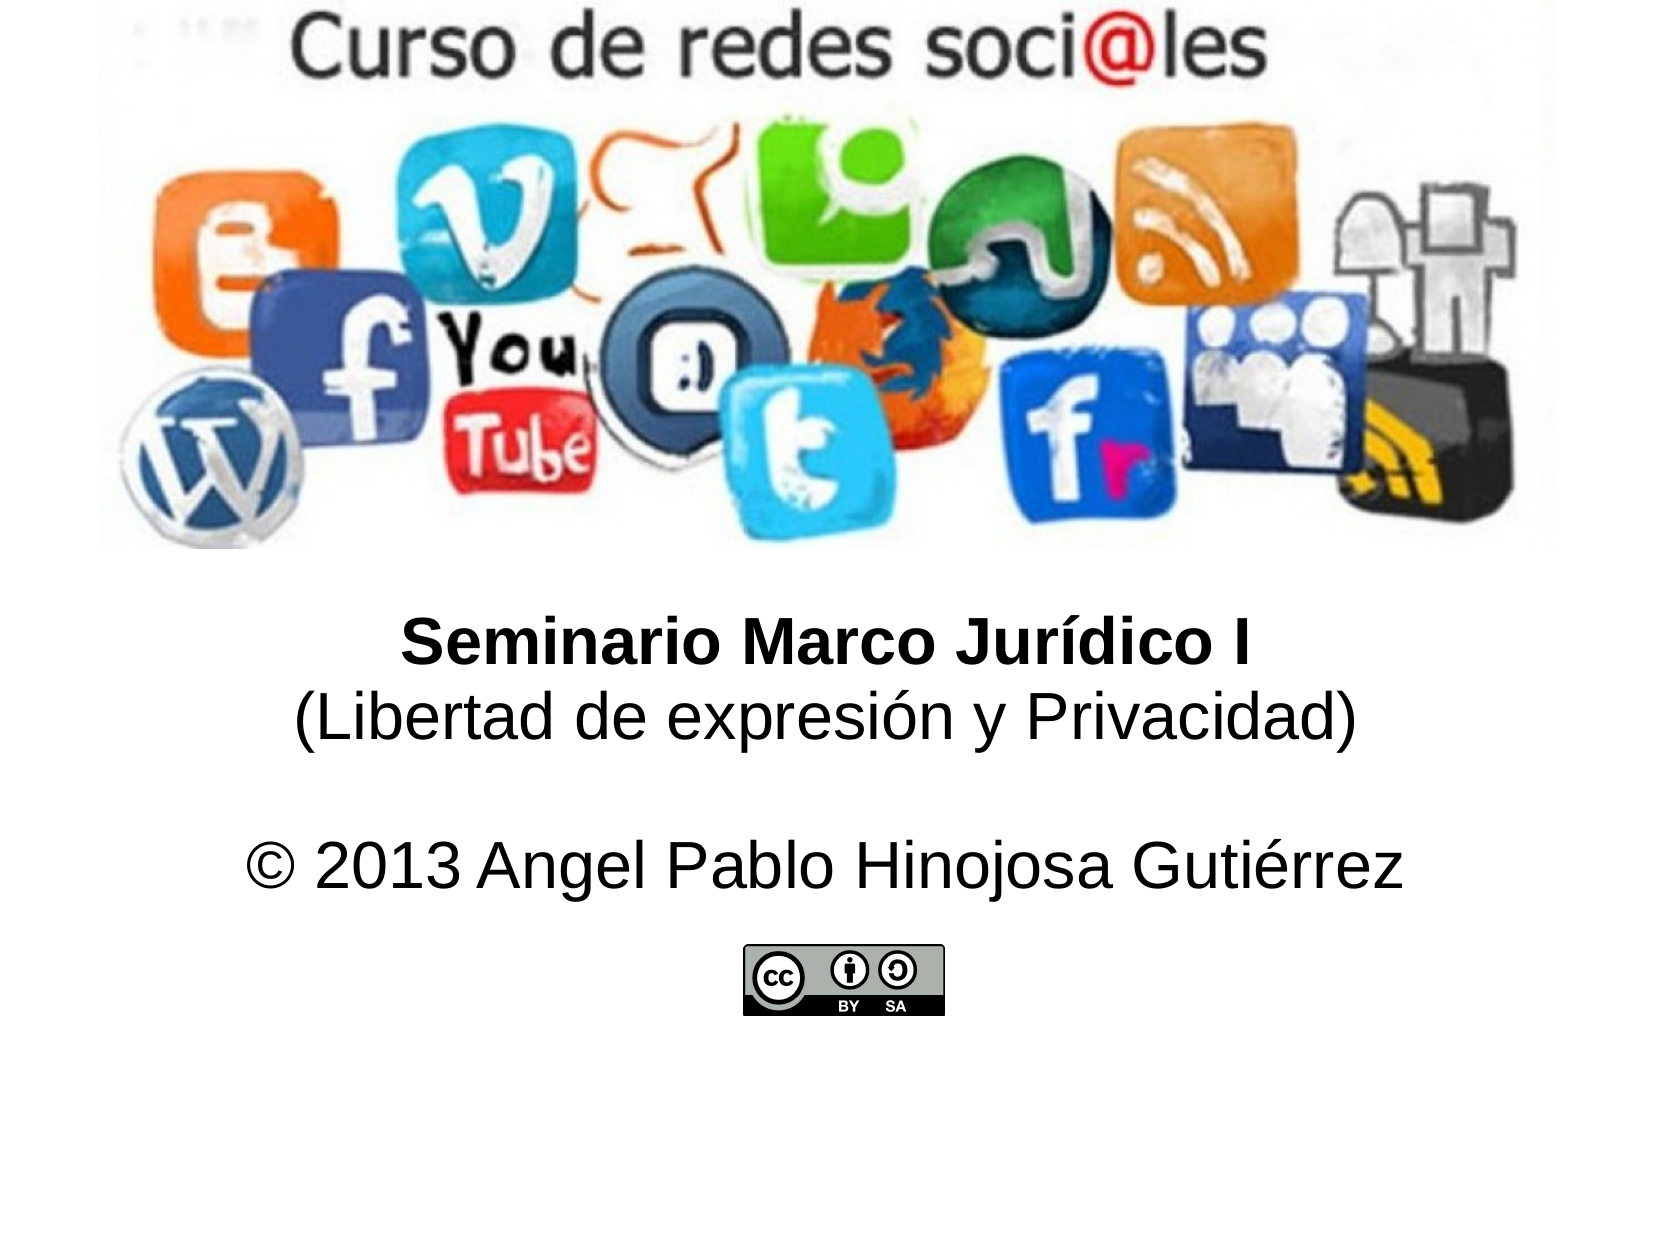

# Seminario Marco Jurídico I
(Libertad de expresión y Privacidad)
© 2013 Angel Pablo Hinojosa Gutiérrez